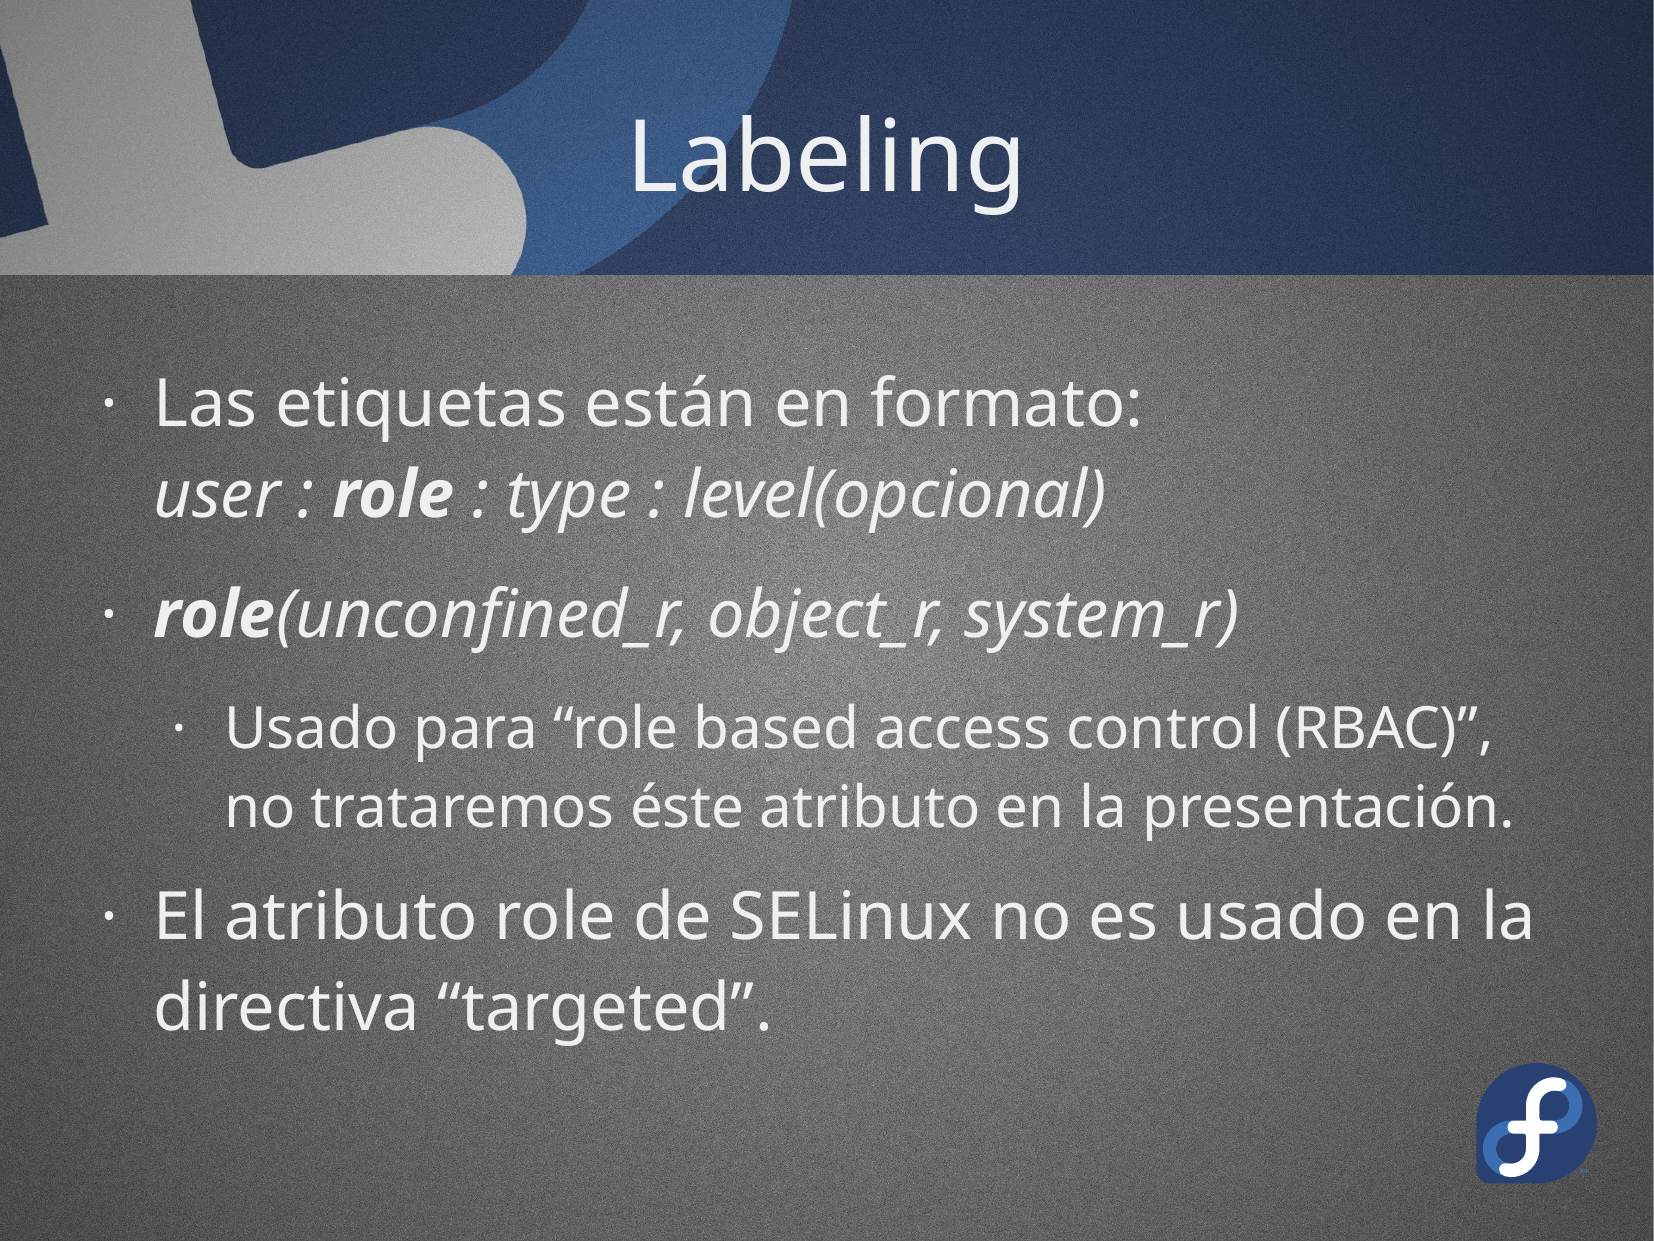

# Labeling
Las etiquetas están en formato:
user : role : type : level(opcional)
role(unconfined_r, object_r, system_r)
Usado para “role based access control (RBAC)”, no trataremos éste atributo en la presentación.
El atributo role de SELinux no es usado en la directiva “targeted”.